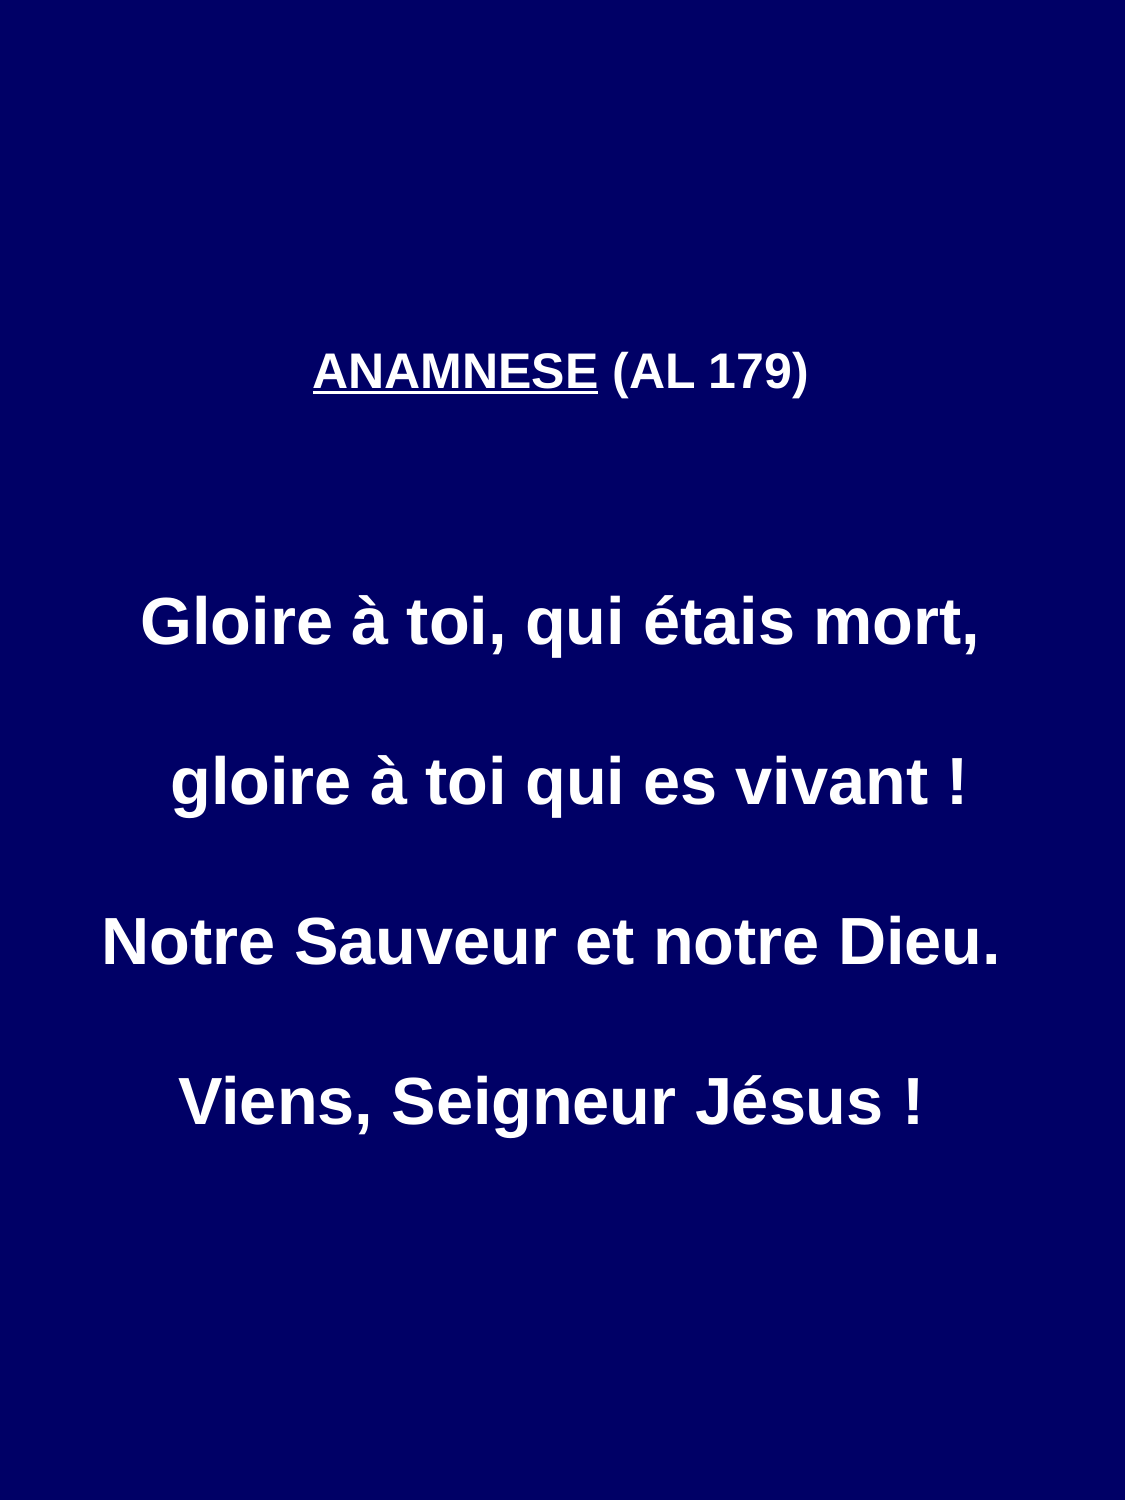

ANAMNESE (AL 179)
Gloire à toi, qui étais mort,
 gloire à toi qui es vivant !
Notre Sauveur et notre Dieu.
Viens, Seigneur Jésus !